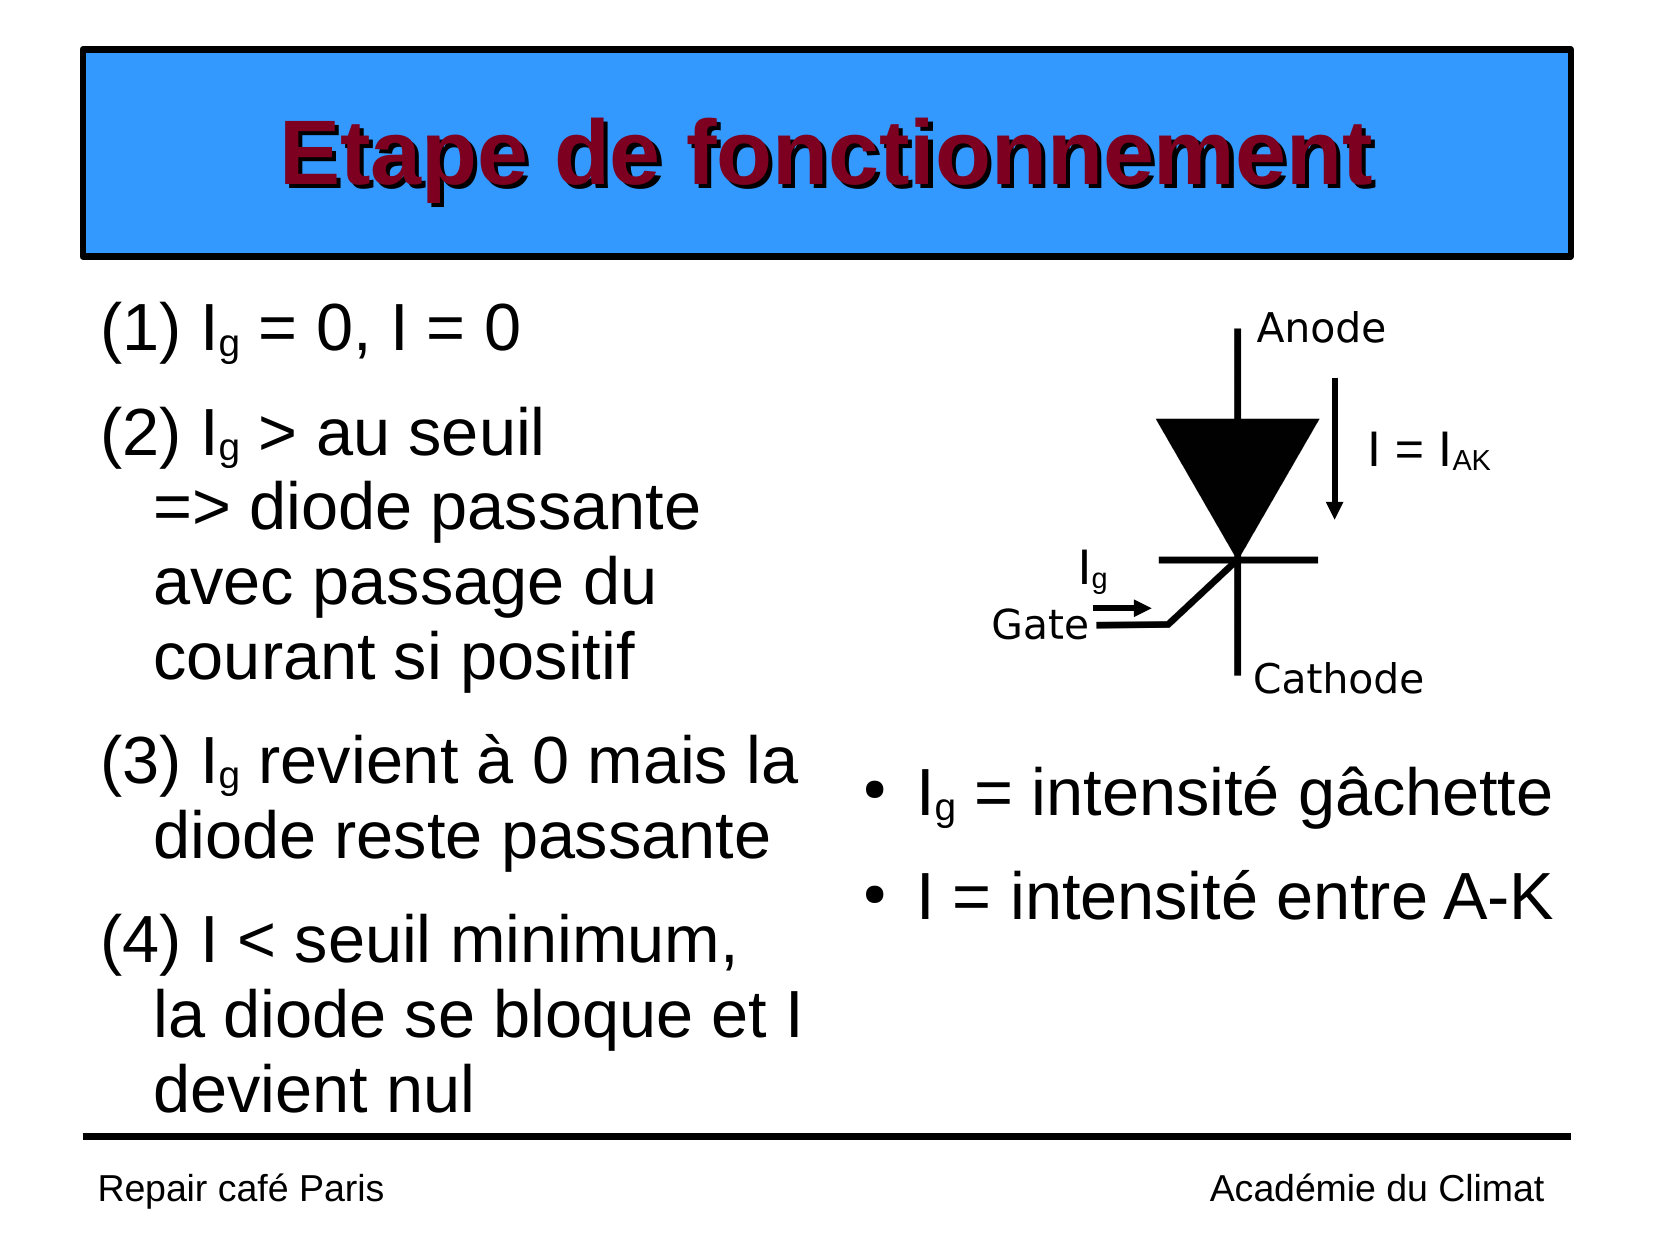

# Etape de fonctionnement
 Ig = 0, I = 0
 Ig > au seuil
=> diode passante avec passage du courant si positif
 Ig revient à 0 mais la diode reste passante
 I < seuil minimum, la diode se bloque et I devient nul
I = IAK
Ig
Ig = intensité gâchette
I = intensité entre A-K
Repair café Paris	Académie du Climat